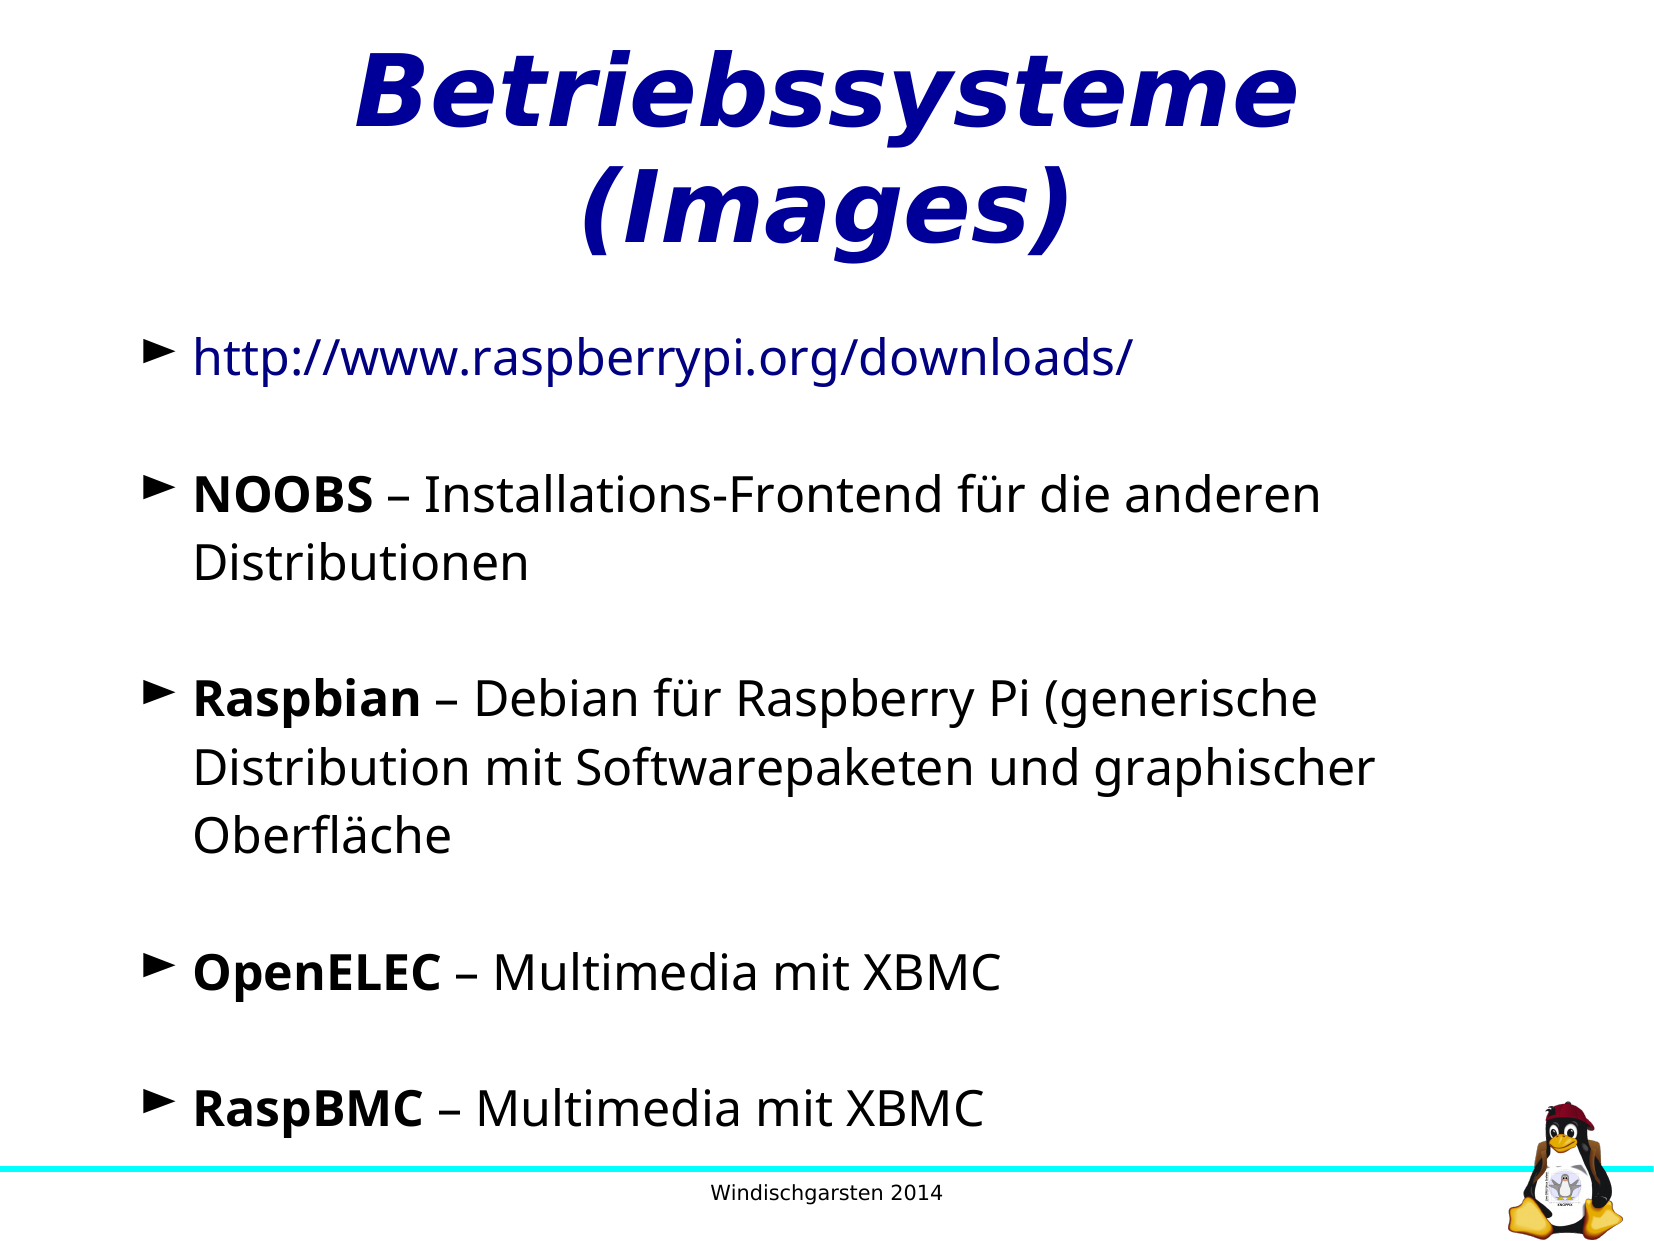

# Betriebssysteme (Images)
http://www.raspberrypi.org/downloads/
NOOBS – Installations-Frontend für die anderen Distributionen
Raspbian – Debian für Raspberry Pi (generische Distribution mit Softwarepaketen und graphischer Oberfläche
OpenELEC – Multimedia mit XBMC
RaspBMC – Multimedia mit XBMC